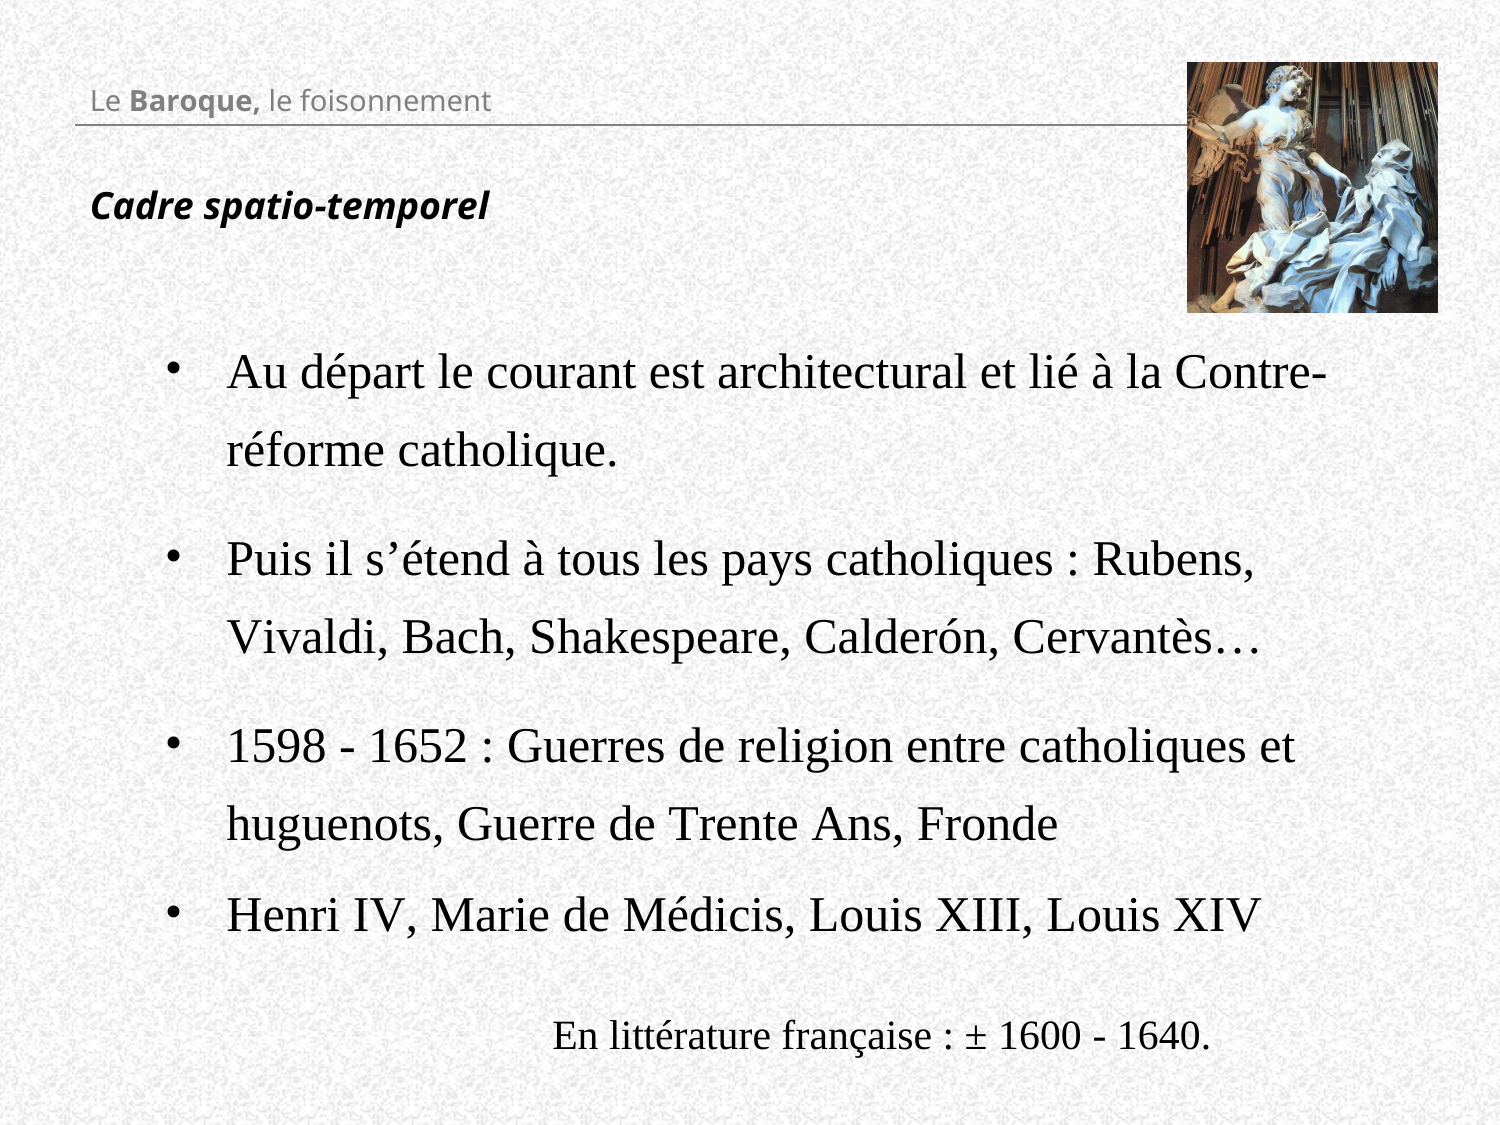

Le Baroque, le foisonnement
Cadre spatio-temporel
Au départ le courant est architectural et lié à la Contre-réforme catholique.
Puis il s’étend à tous les pays catholiques : Rubens, Vivaldi, Bach, Shakespeare, Calderón, Cervantès…
1598 - 1652 : Guerres de religion entre catholiques et huguenots, Guerre de Trente Ans, Fronde
Henri IV, Marie de Médicis, Louis XIII, Louis XIV
En littérature française : ± 1600 - 1640.